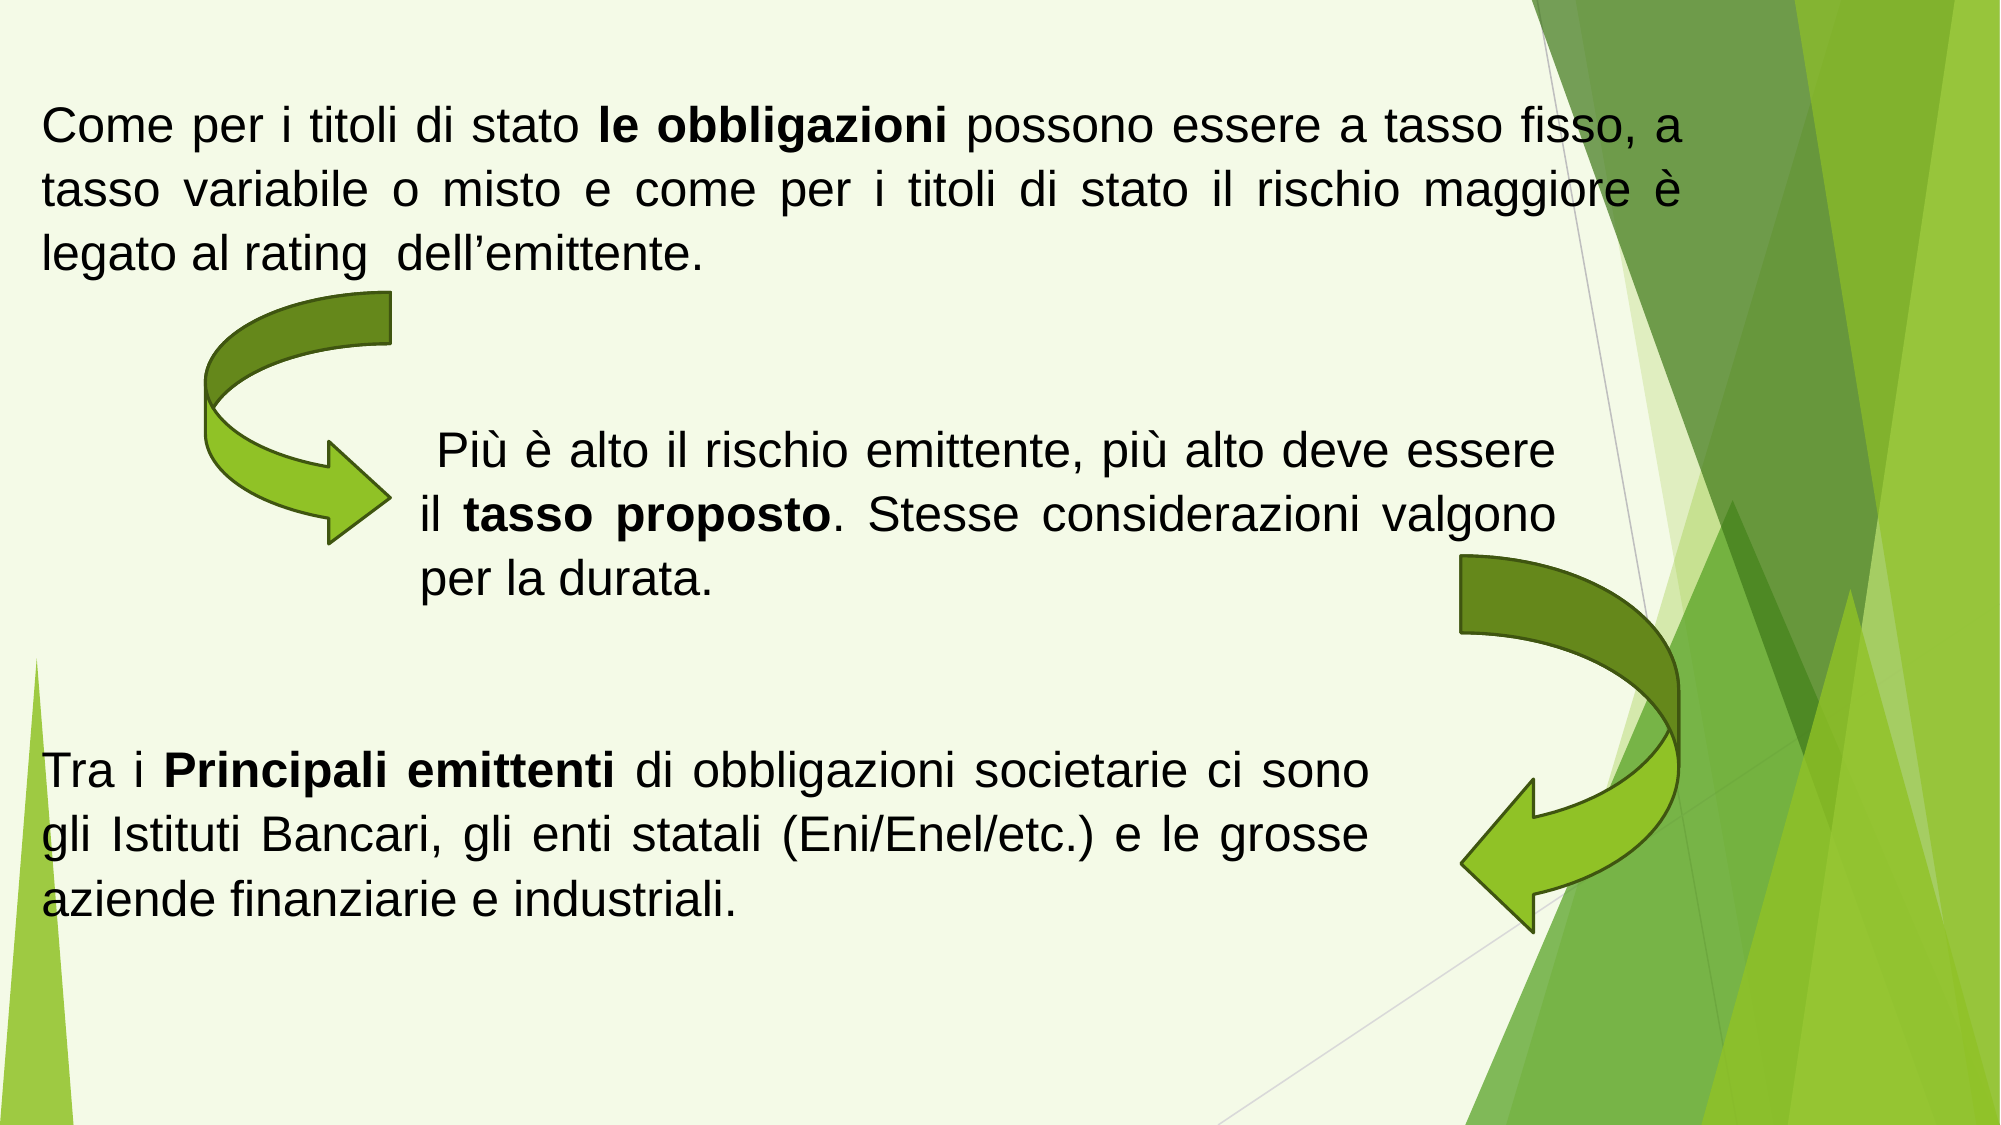

Come per i titoli di stato le obbligazioni possono essere a tasso fisso, a tasso variabile o misto e come per i titoli di stato il rischio maggiore è legato al rating dell’emittente.
 Più è alto il rischio emittente, più alto deve essere il tasso proposto. Stesse considerazioni valgono per la durata.
Tra i Principali emittenti di obbligazioni societarie ci sono gli Istituti Bancari, gli enti statali (Eni/Enel/etc.) e le grosse aziende finanziarie e industriali.